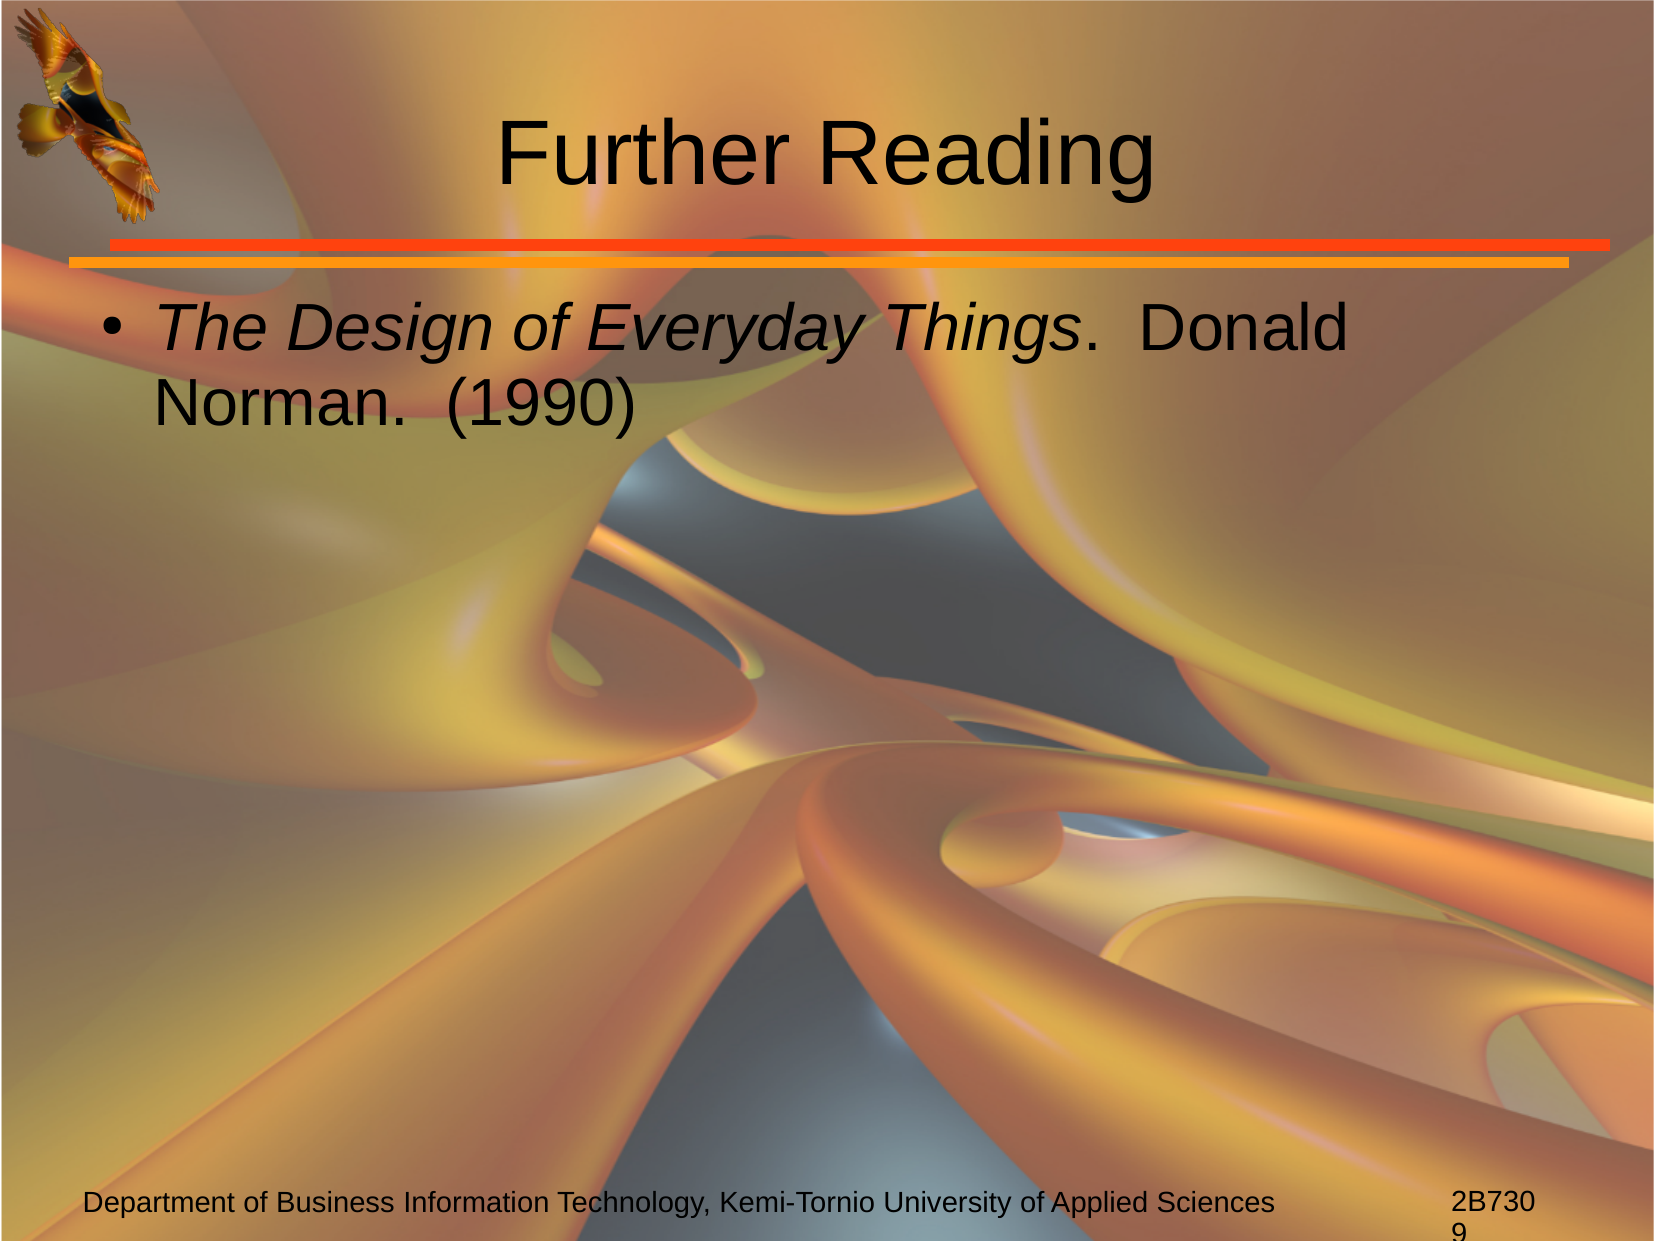

# Further Reading
The Design of Everyday Things. Donald Norman. (1990)